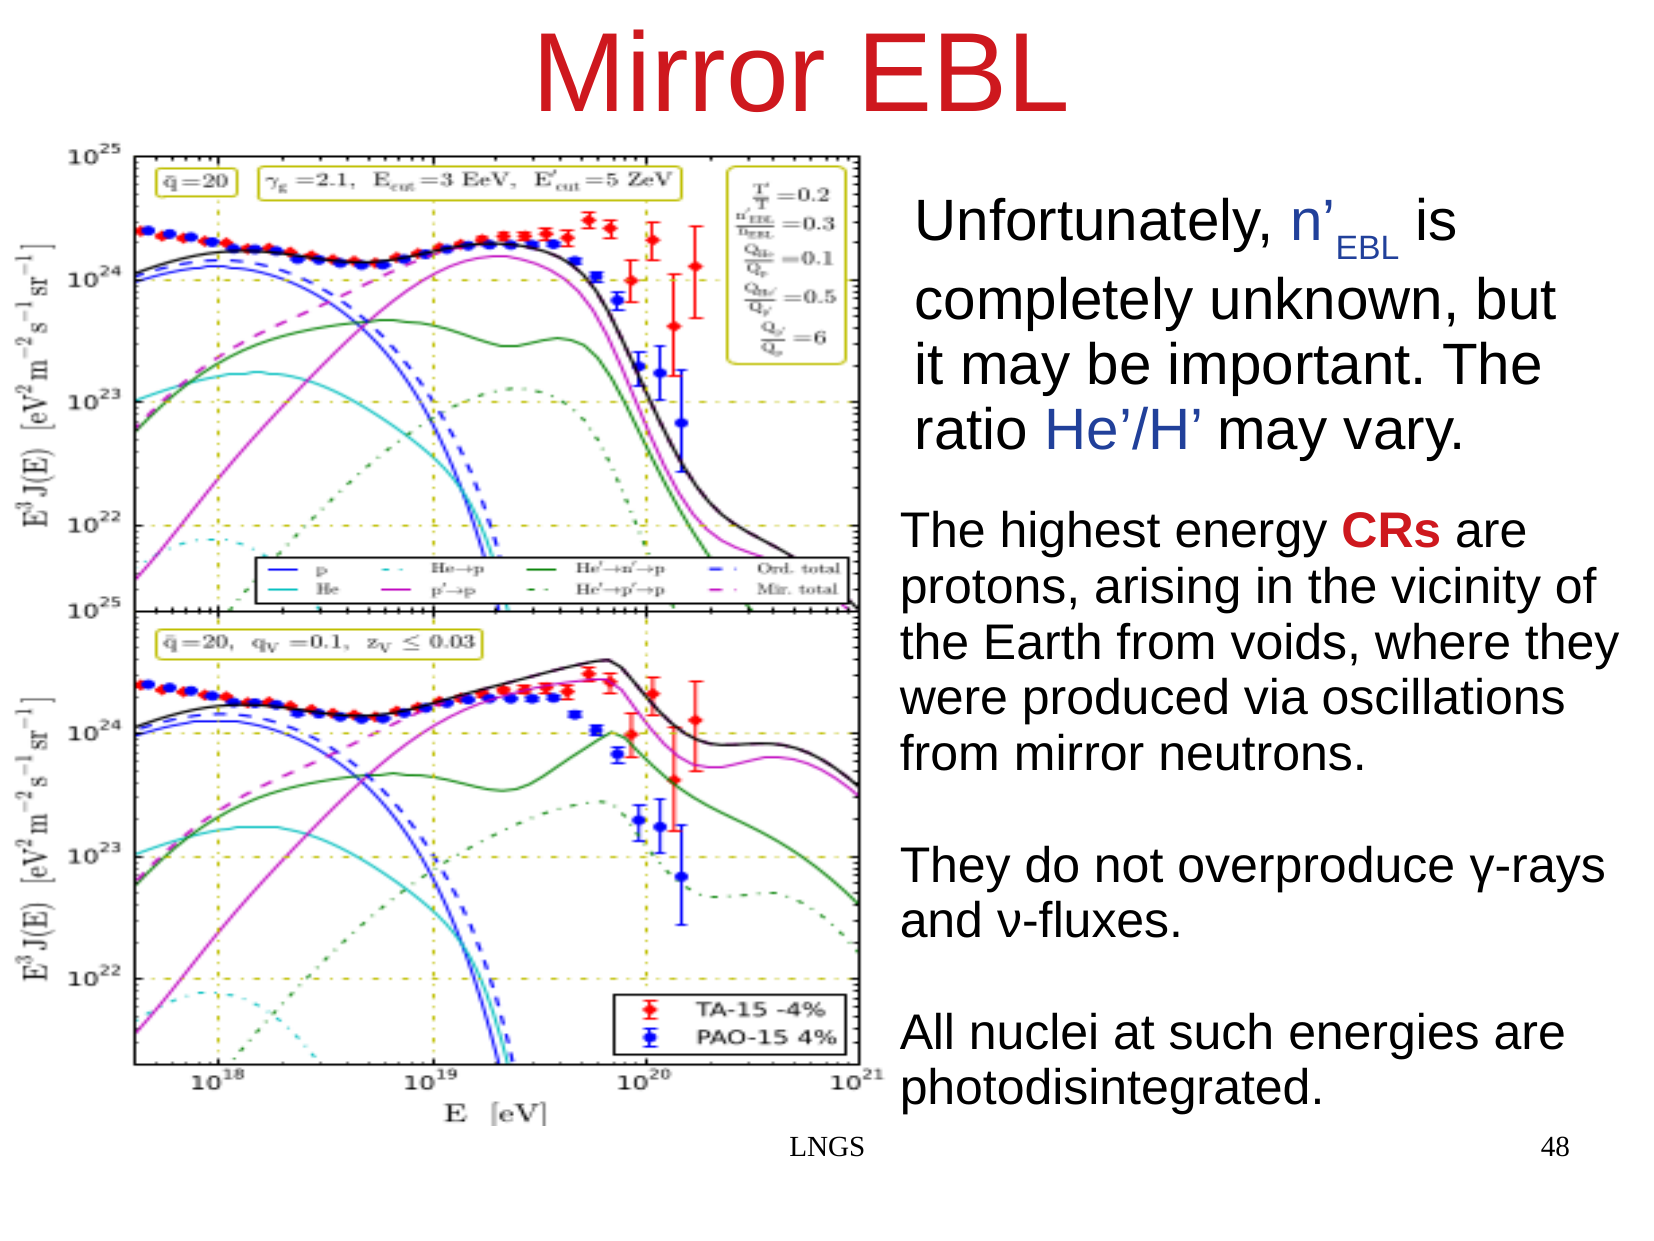

# Mirror EBL
Unfortunately, n’EBL is completely unknown, but
it may be important. The ratio He’/H’ may vary.
The highest energy CRs are protons, arising in the vicinity of the Earth from voids, where they were produced via oscillations from mirror neutrons.
They do not overproduce γ-rays and ν-fluxes.
All nuclei at such energies are photodisintegrated.
LNGS
48